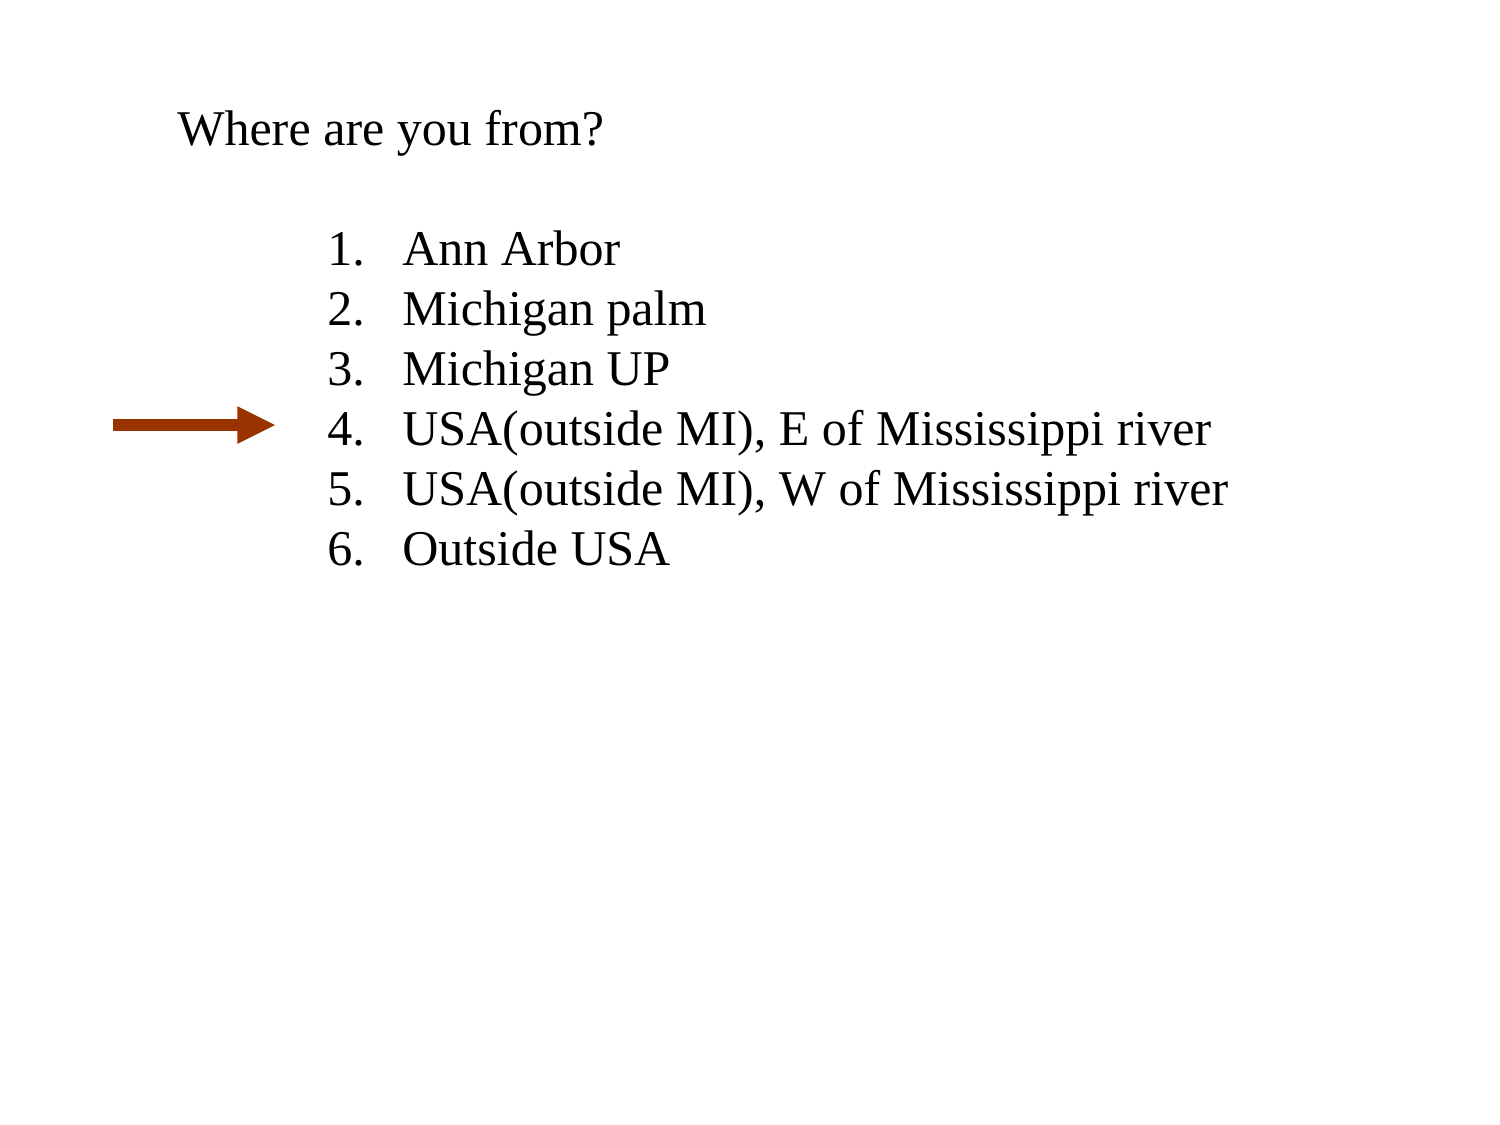

Where are you from?
	1. Ann Arbor
	2. Michigan palm
	3. Michigan UP
	4. USA(outside MI), E of Mississippi river
	5. USA(outside MI), W of Mississippi river
	6. Outside USA